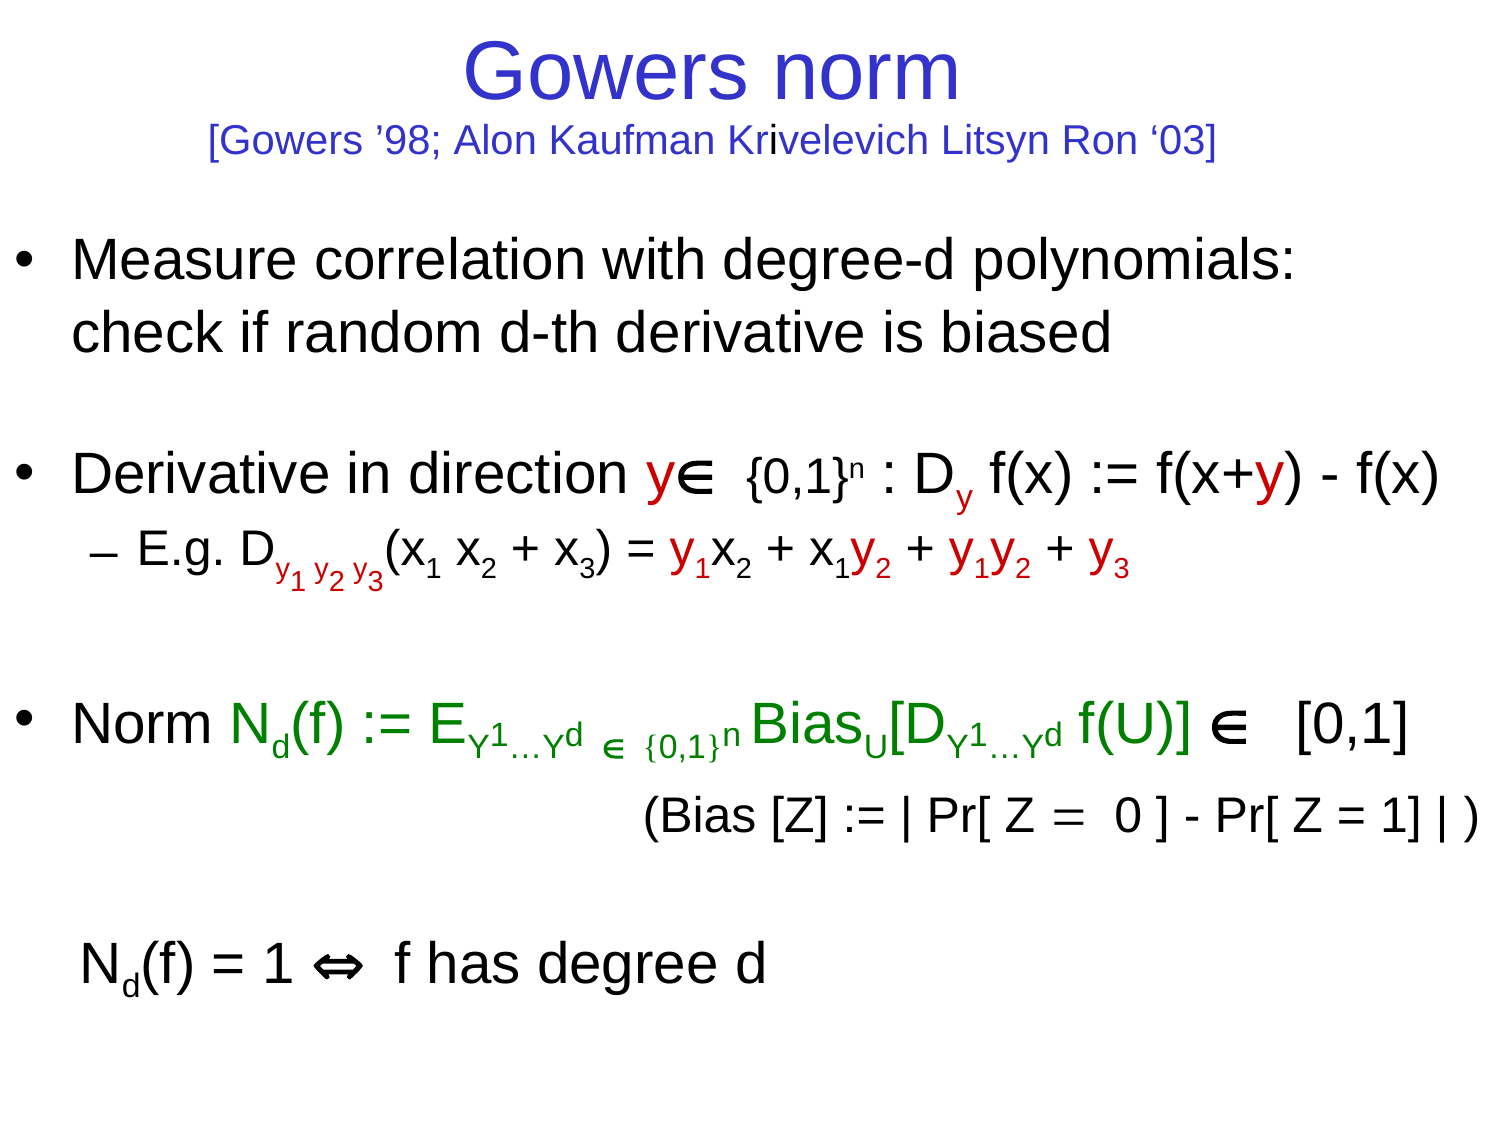

# Gowers norm [Gowers ’98; Alon Kaufman Krivelevich Litsyn Ron ‘03]
Measure correlation with degree-d polynomials:
	check if random d-th derivative is biased
Derivative in direction y {0,1}n : Dy f(x) := f(x+y) - f(x)
E.g. Dy1 y2 y3(x1 x2 + x3) = y1x2 + x1y2 + y1y2 + y3
Norm Nd(f) := EY1…Yd  {0,1}n BiasU[DY1…Yd f(U)]  [0,1]
				 	 (Bias [Z] := | Pr[ Z 0 ] - Pr[ Z = 1] | )
 Nd(f) = 1  f has degree d